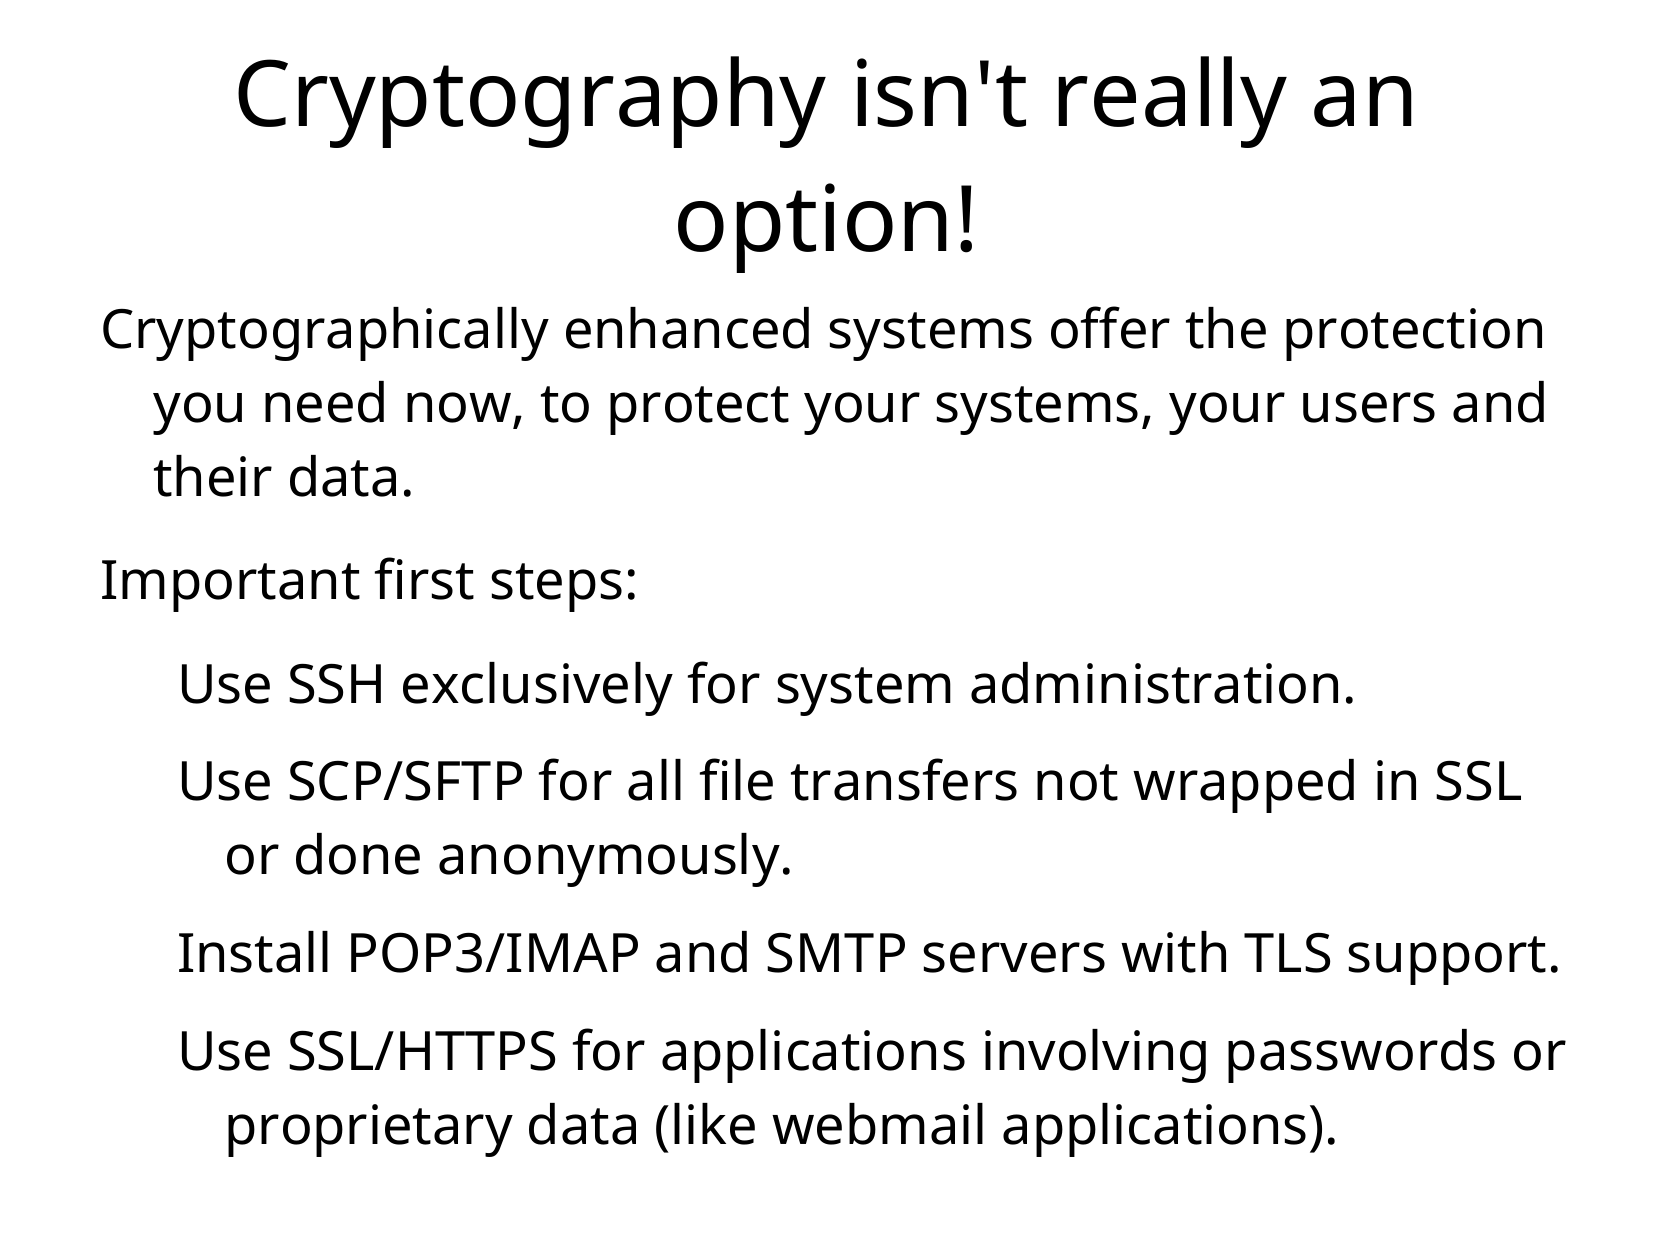

# Cryptography isn't really an option!
Cryptographically enhanced systems offer the protection you need now, to protect your systems, your users and their data.
Important first steps:
Use SSH exclusively for system administration.
Use SCP/SFTP for all file transfers not wrapped in SSL or done anonymously.
Install POP3/IMAP and SMTP servers with TLS support.
Use SSL/HTTPS for applications involving passwords or proprietary data (like webmail applications).